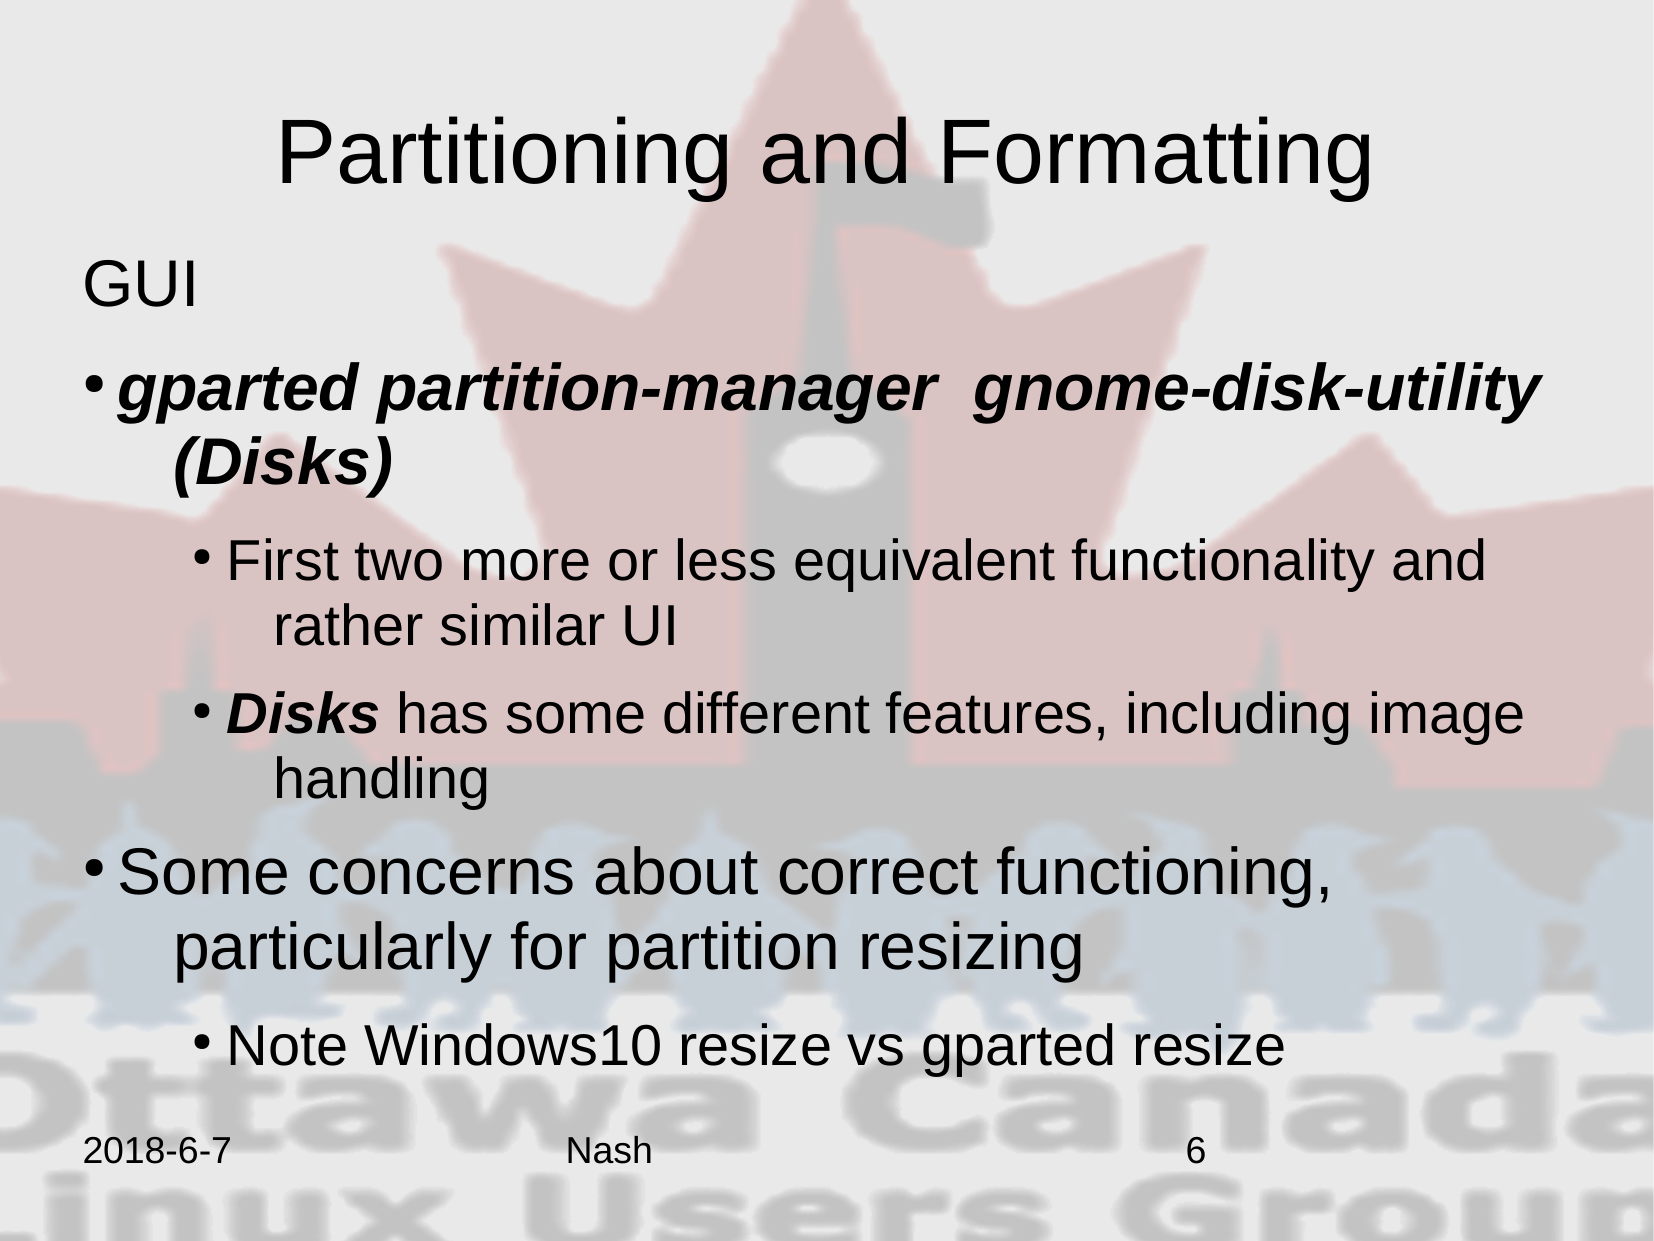

# Partitioning and Formatting
GUI
gparted partition-manager gnome-disk-utility (Disks)
First two more or less equivalent functionality and rather similar UI
Disks has some different features, including image handling
Some concerns about correct functioning, particularly for partition resizing
Note Windows10 resize vs gparted resize
6